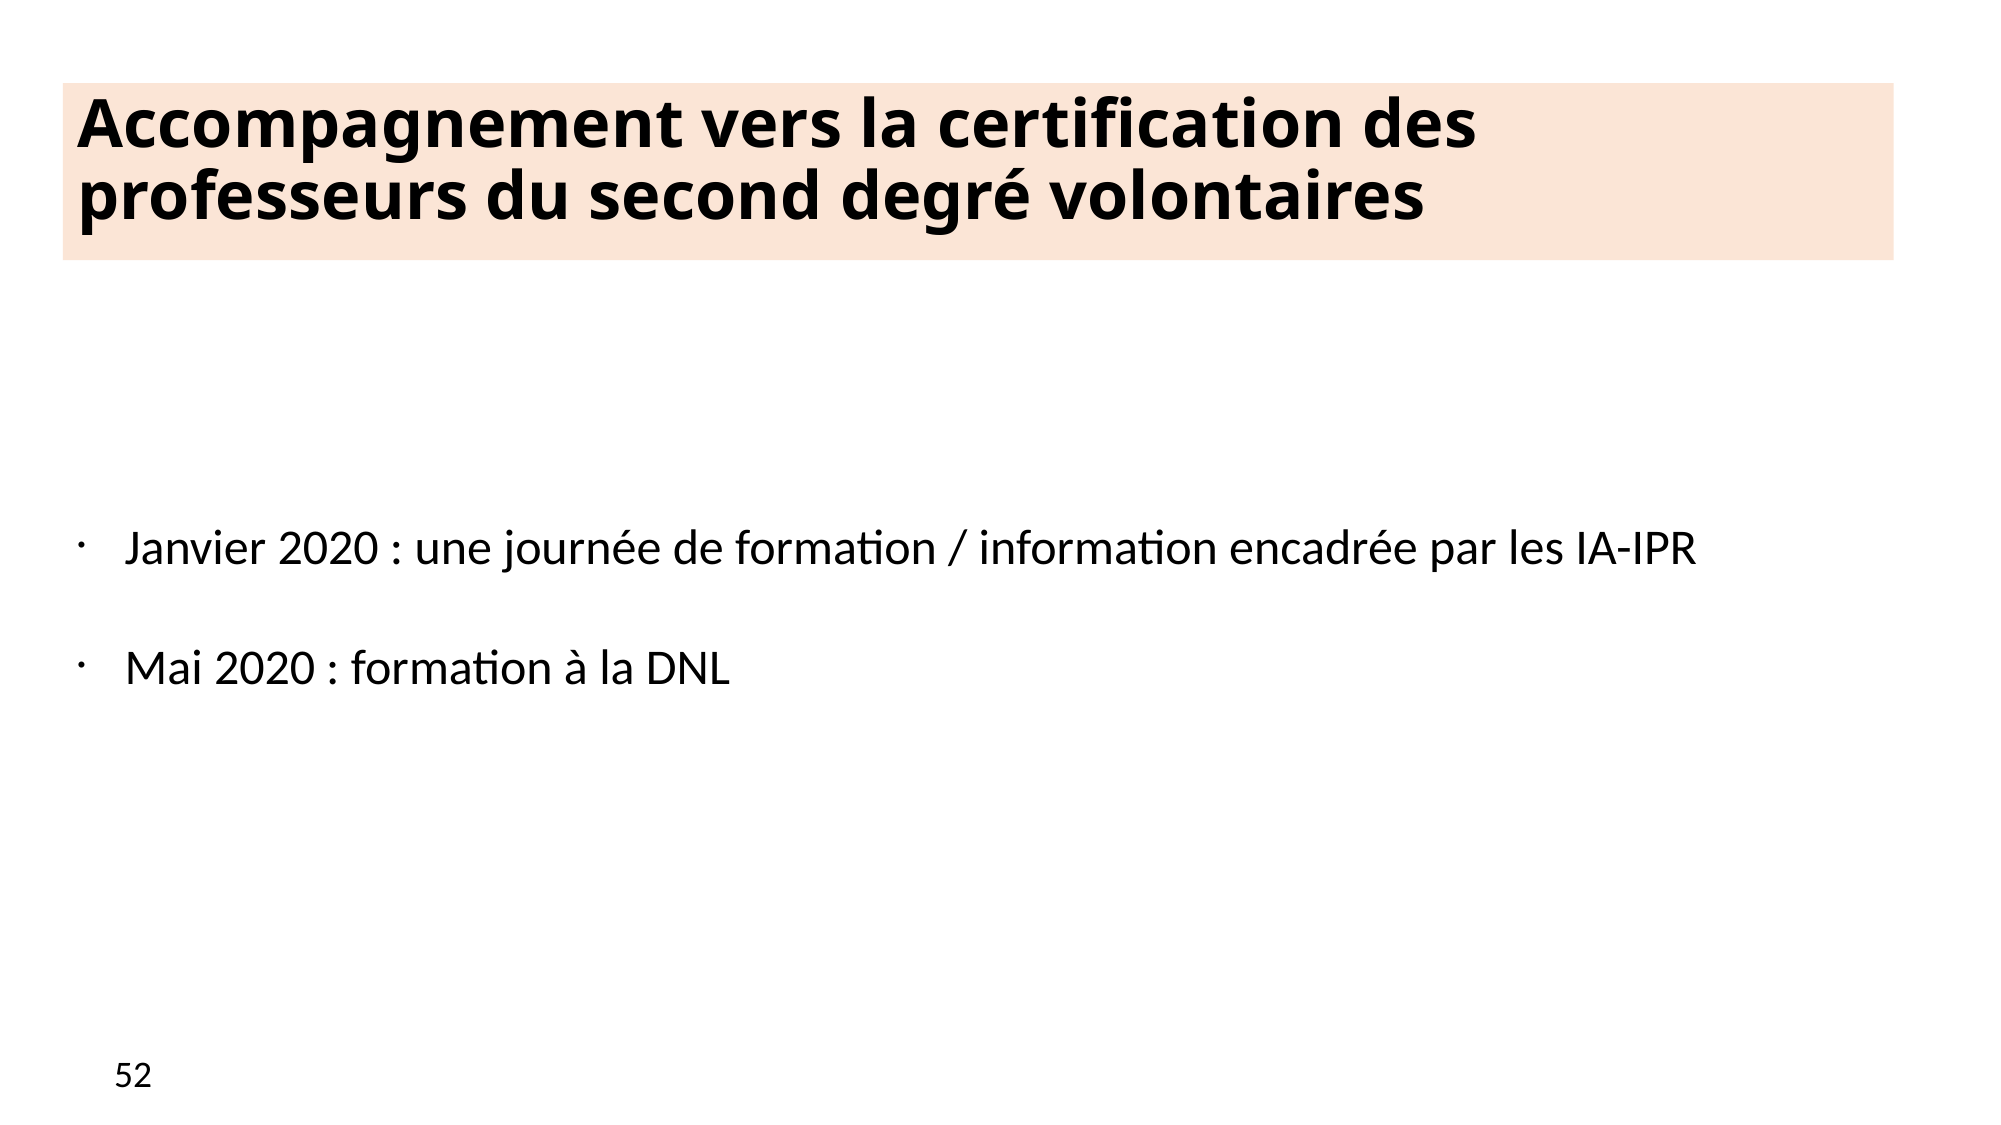

# Accompagnement vers la certification des professeurs du second degré volontaires
Janvier 2020 : une journée de formation / information encadrée par les IA-IPR
Mai 2020 : formation à la DNL